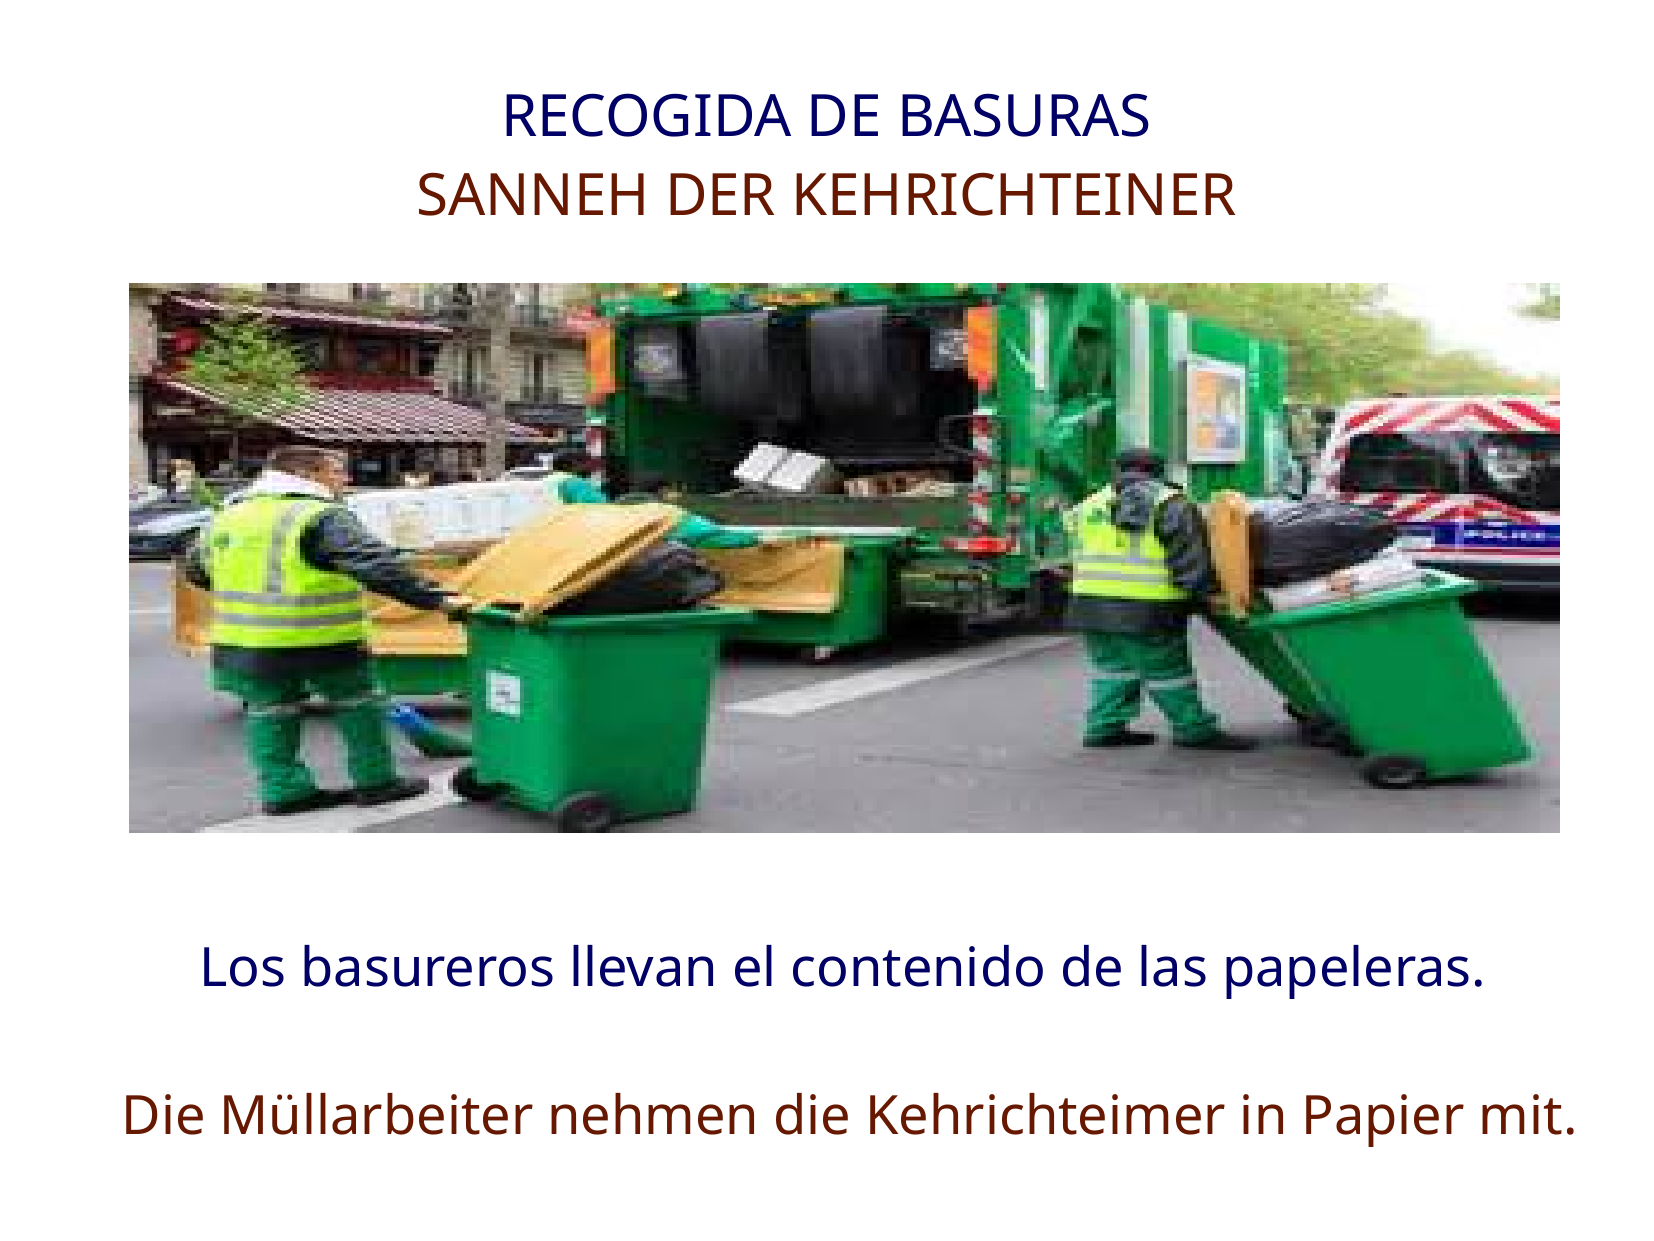

# RECOGIDA DE BASURAS SANNEH DER KEHRICHTEINER
Los basureros llevan el contenido de las papeleras.
Die Müllarbeiter nehmen die Kehrichteimer in Papier mit.